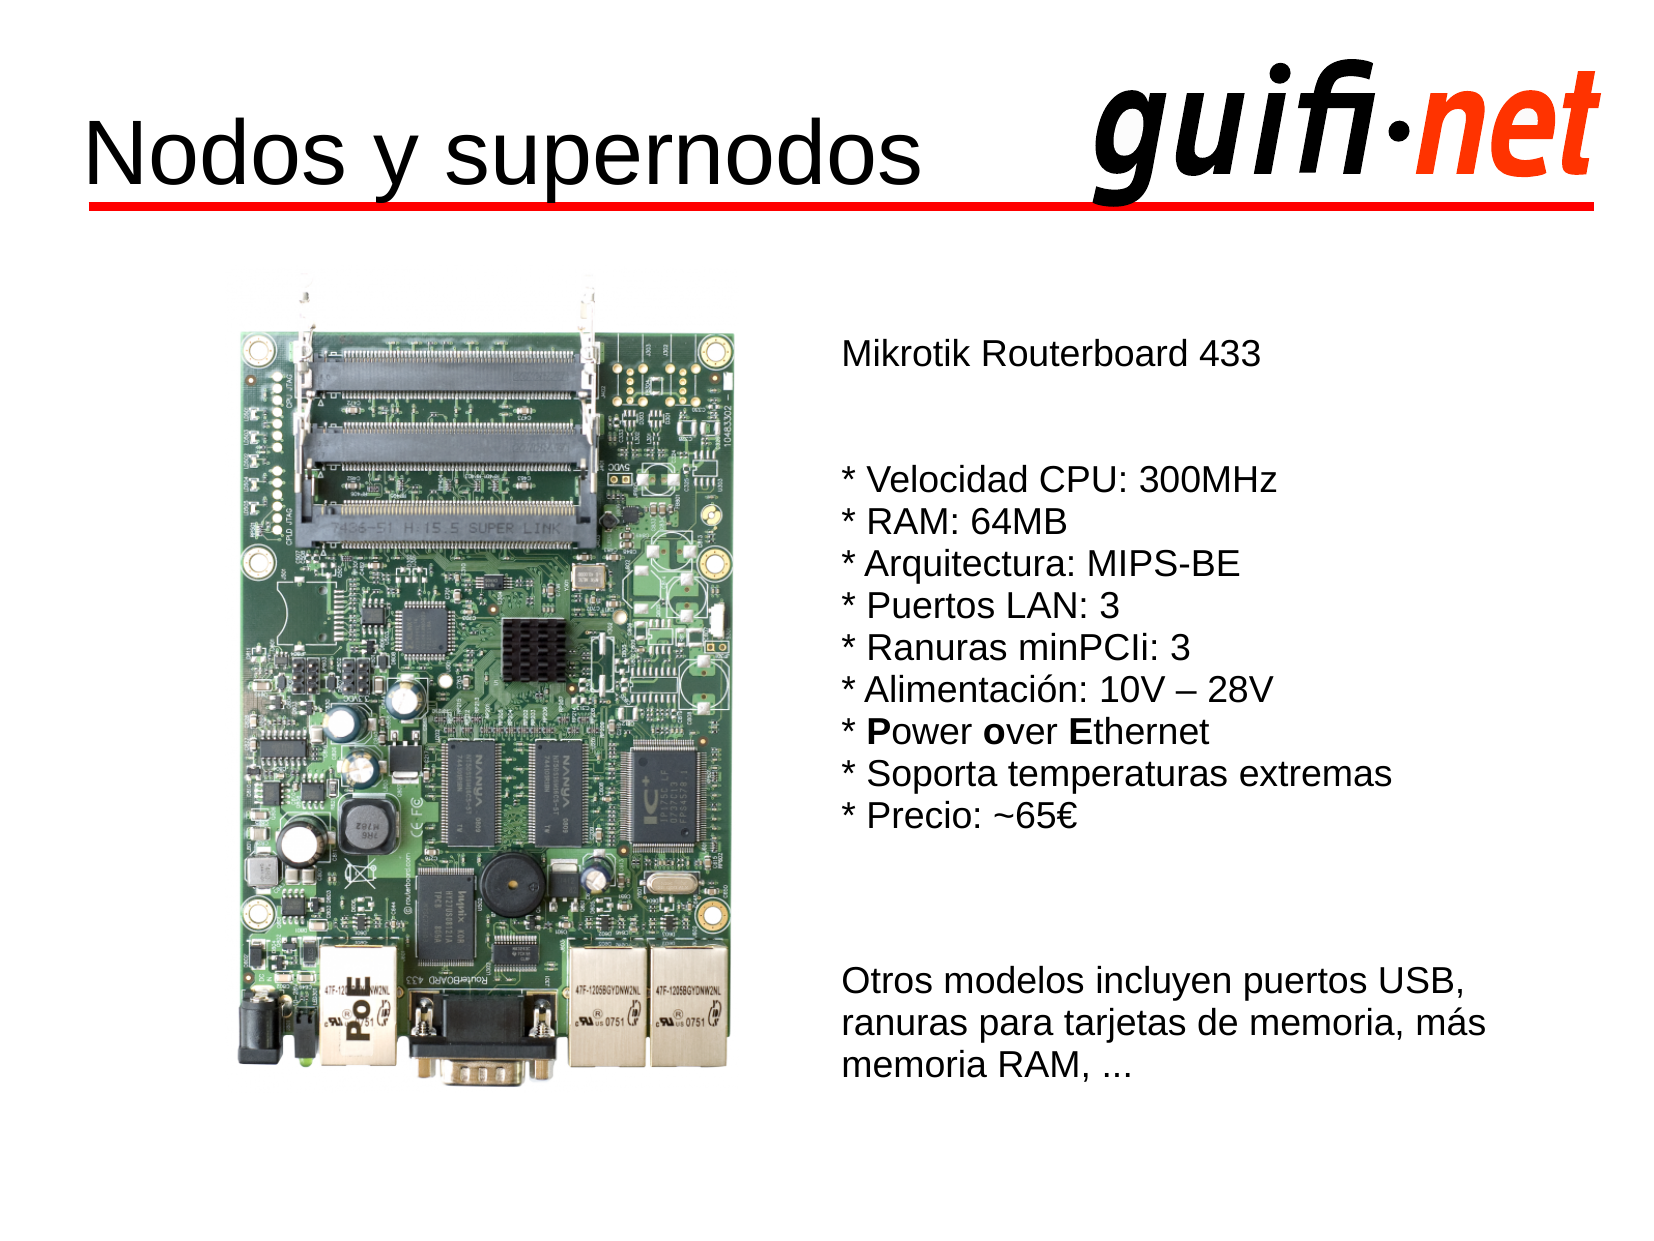

# Nodos y supernodos
Mikrotik Routerboard 433
* Velocidad CPU: 300MHz
* RAM: 64MB
* Arquitectura: MIPS-BE
* Puertos LAN: 3
* Ranuras minPCIi: 3
* Alimentación: 10V – 28V
* Power over Ethernet
* Soporta temperaturas extremas
* Precio: ~65€
Otros modelos incluyen puertos USB, ranuras para tarjetas de memoria, más memoria RAM, ...